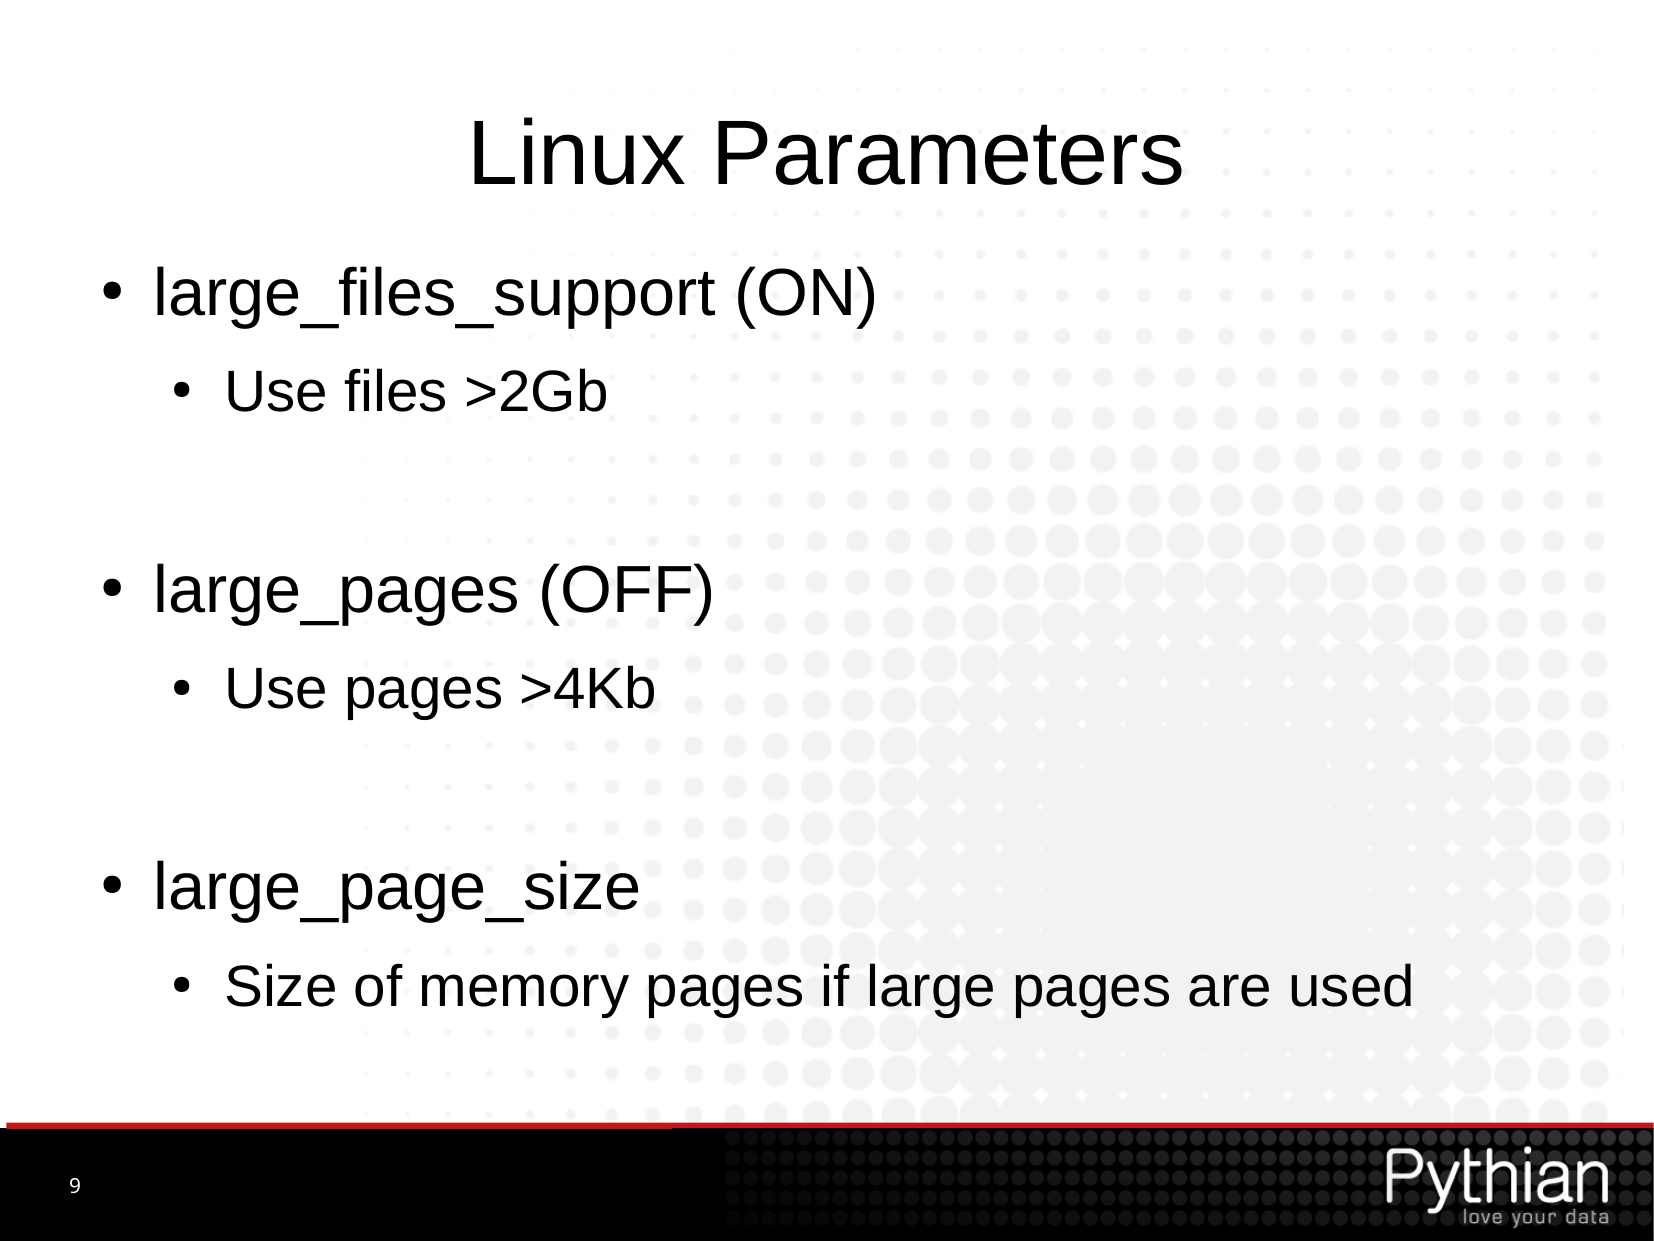

# Linux Parameters
large_files_support (ON)
Use files >2Gb
large_pages (OFF)
Use pages >4Kb
large_page_size
Size of memory pages if large pages are used